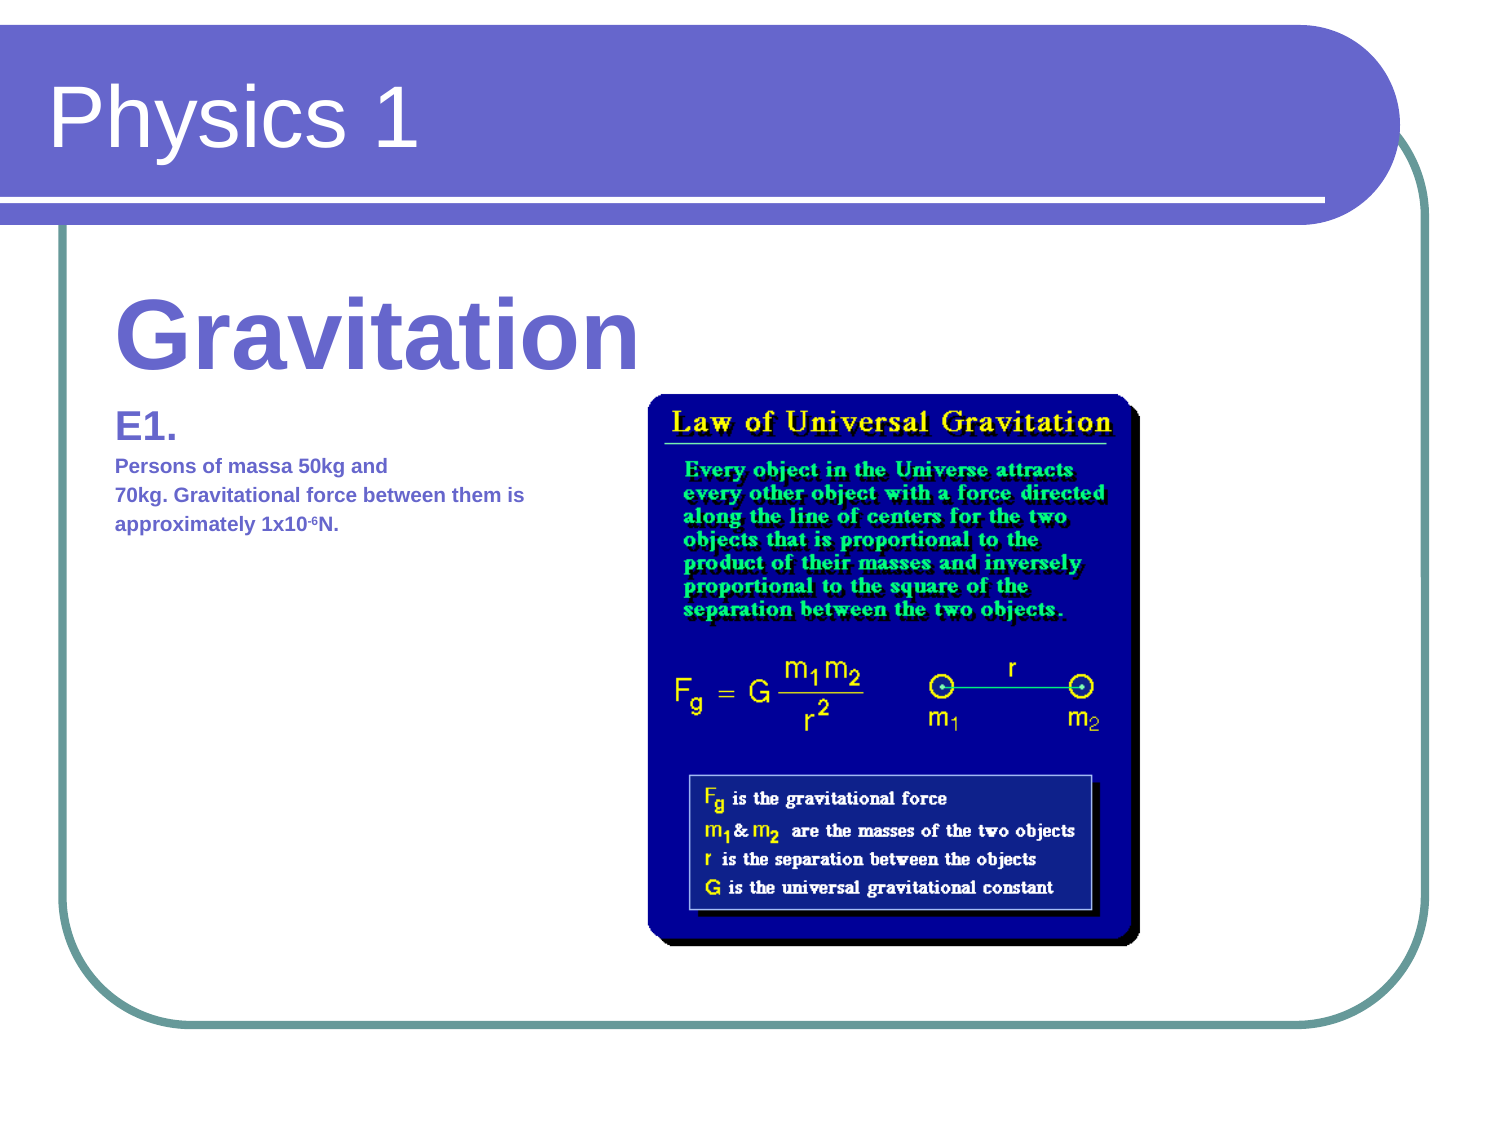

# Physics 1
Gravitation
E1.
Persons of massa 50kg and
70kg. Gravitational force between them is
approximately 1x10-6N.